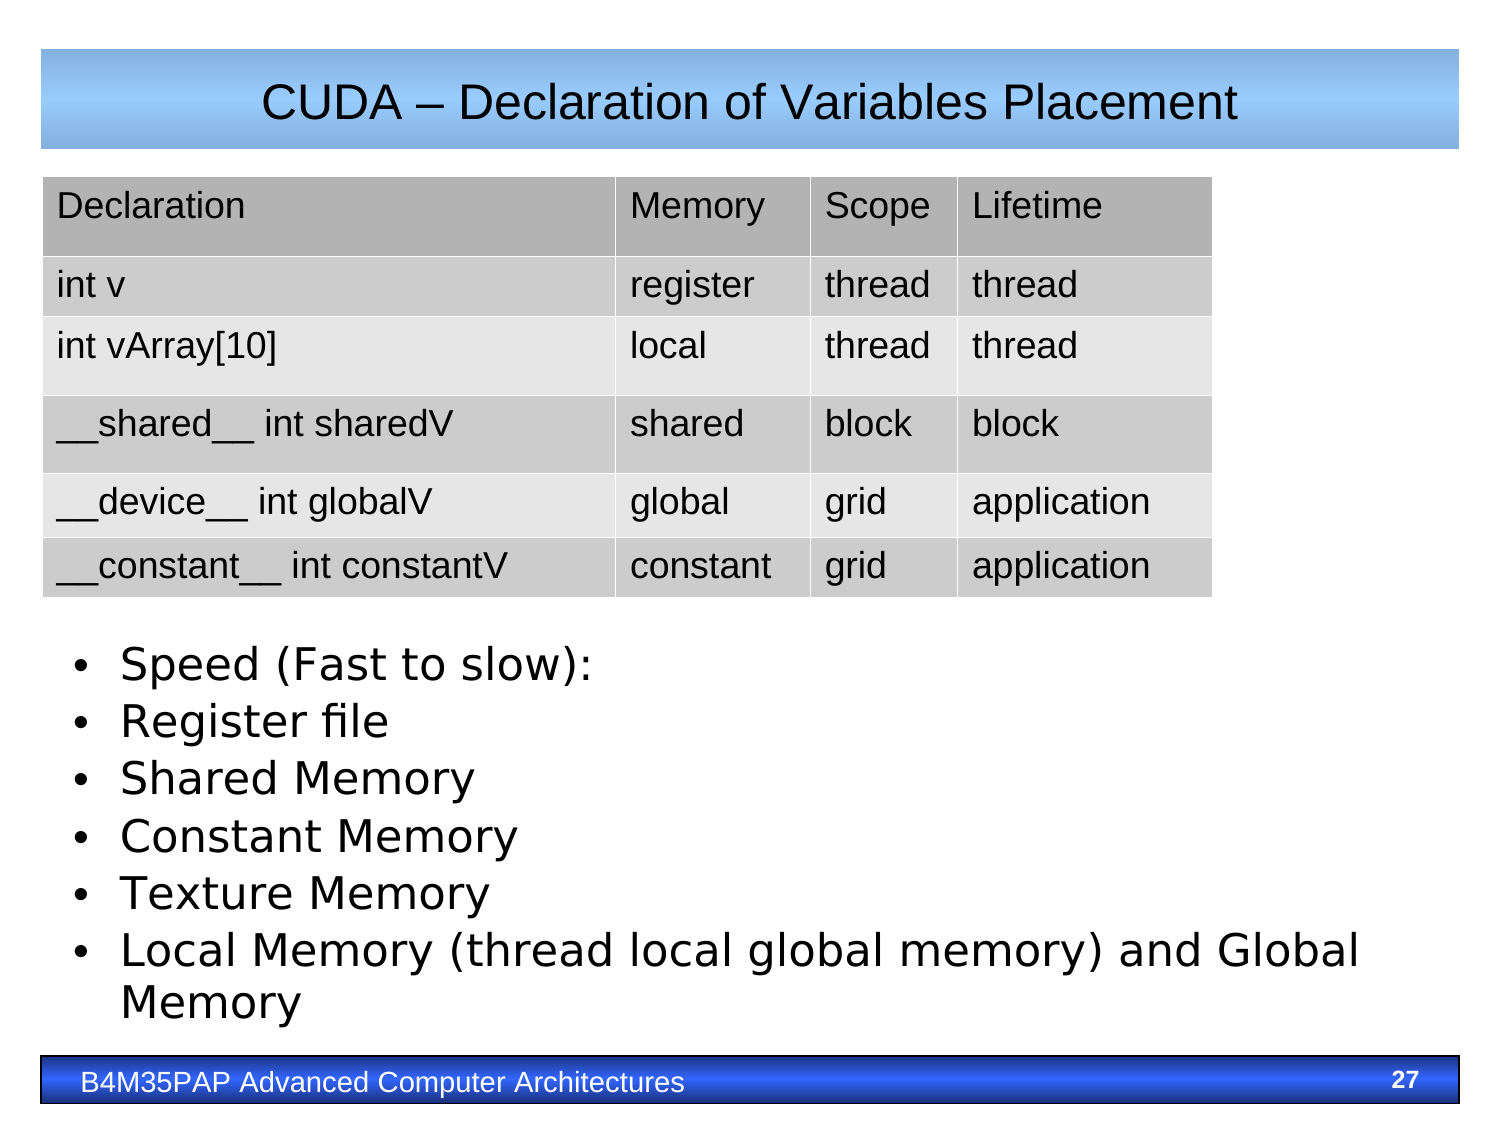

# CUDA – Declaration of Variables Placement
| Declaration | Memory | Scope | Lifetime |
| --- | --- | --- | --- |
| int v | register | thread | thread |
| int vArray[10] | local | thread | thread |
| \_\_shared\_\_ int sharedV | shared | block | block |
| \_\_device\_\_ int globalV | global | grid | application |
| \_\_constant\_\_ int constantV | constant | grid | application |
Speed (Fast to slow):
Register file
Shared Memory
Constant Memory
Texture Memory
Local Memory (thread local global memory) and Global Memory